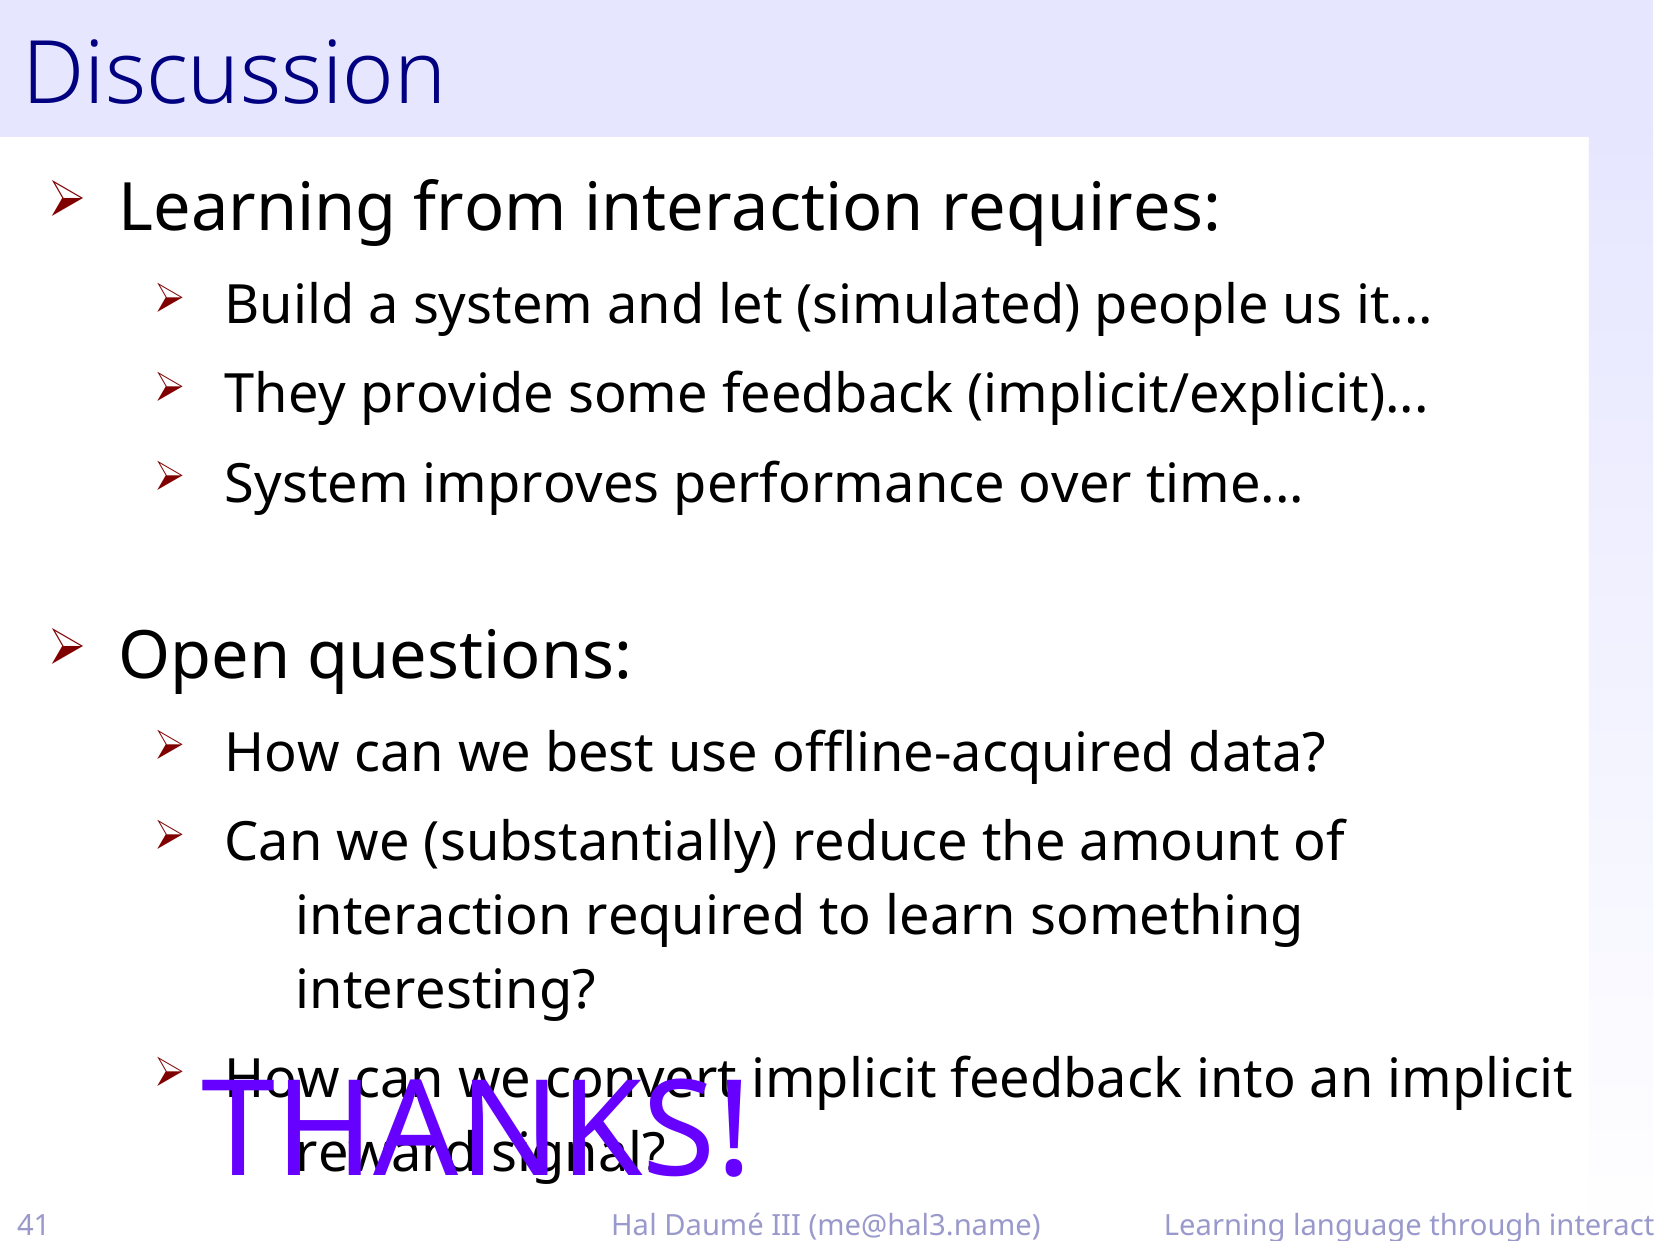

# Discussion
Learning from interaction requires:
Build a system and let (simulated) people us it...
They provide some feedback (implicit/explicit)...
System improves performance over time...
Open questions:
How can we best use offline-acquired data?
Can we (substantially) reduce the amount of interaction required to learn something interesting?
How can we convert implicit feedback into an implicit reward signal?
THANKS! Questions?